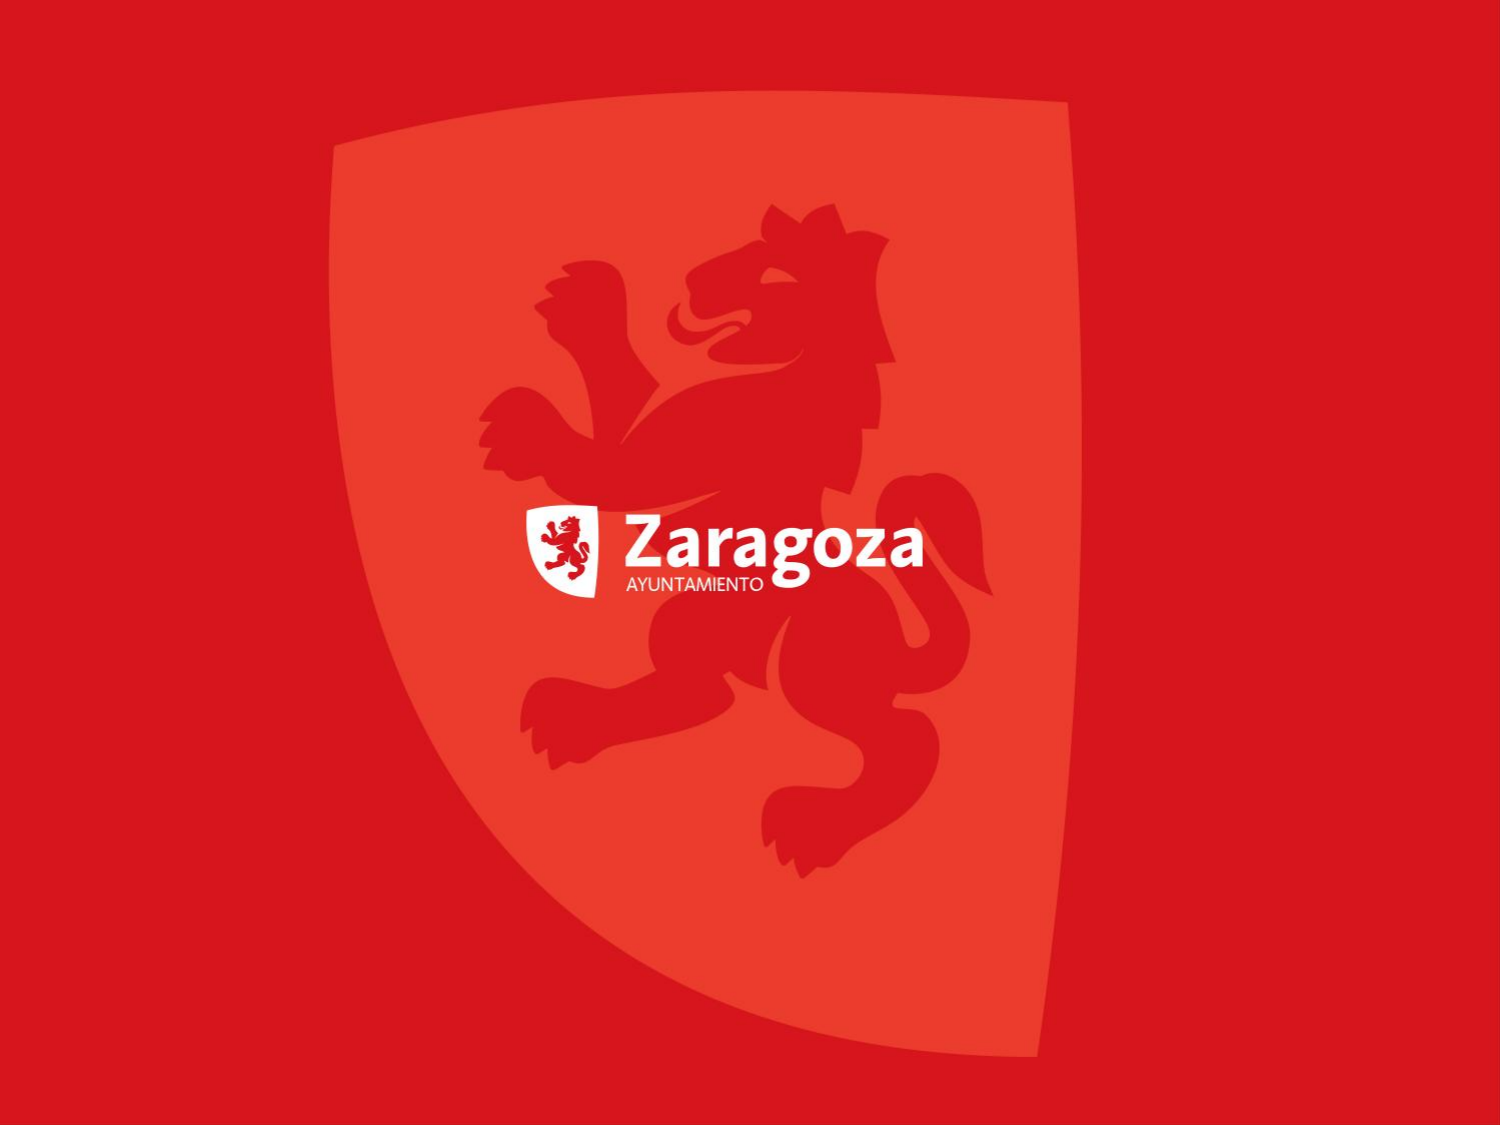

Junta Municipal Actur Rey Fernando junta-actur@zaragoza.es https://www.facebook.com/ActurReyFernandoParqueGoya